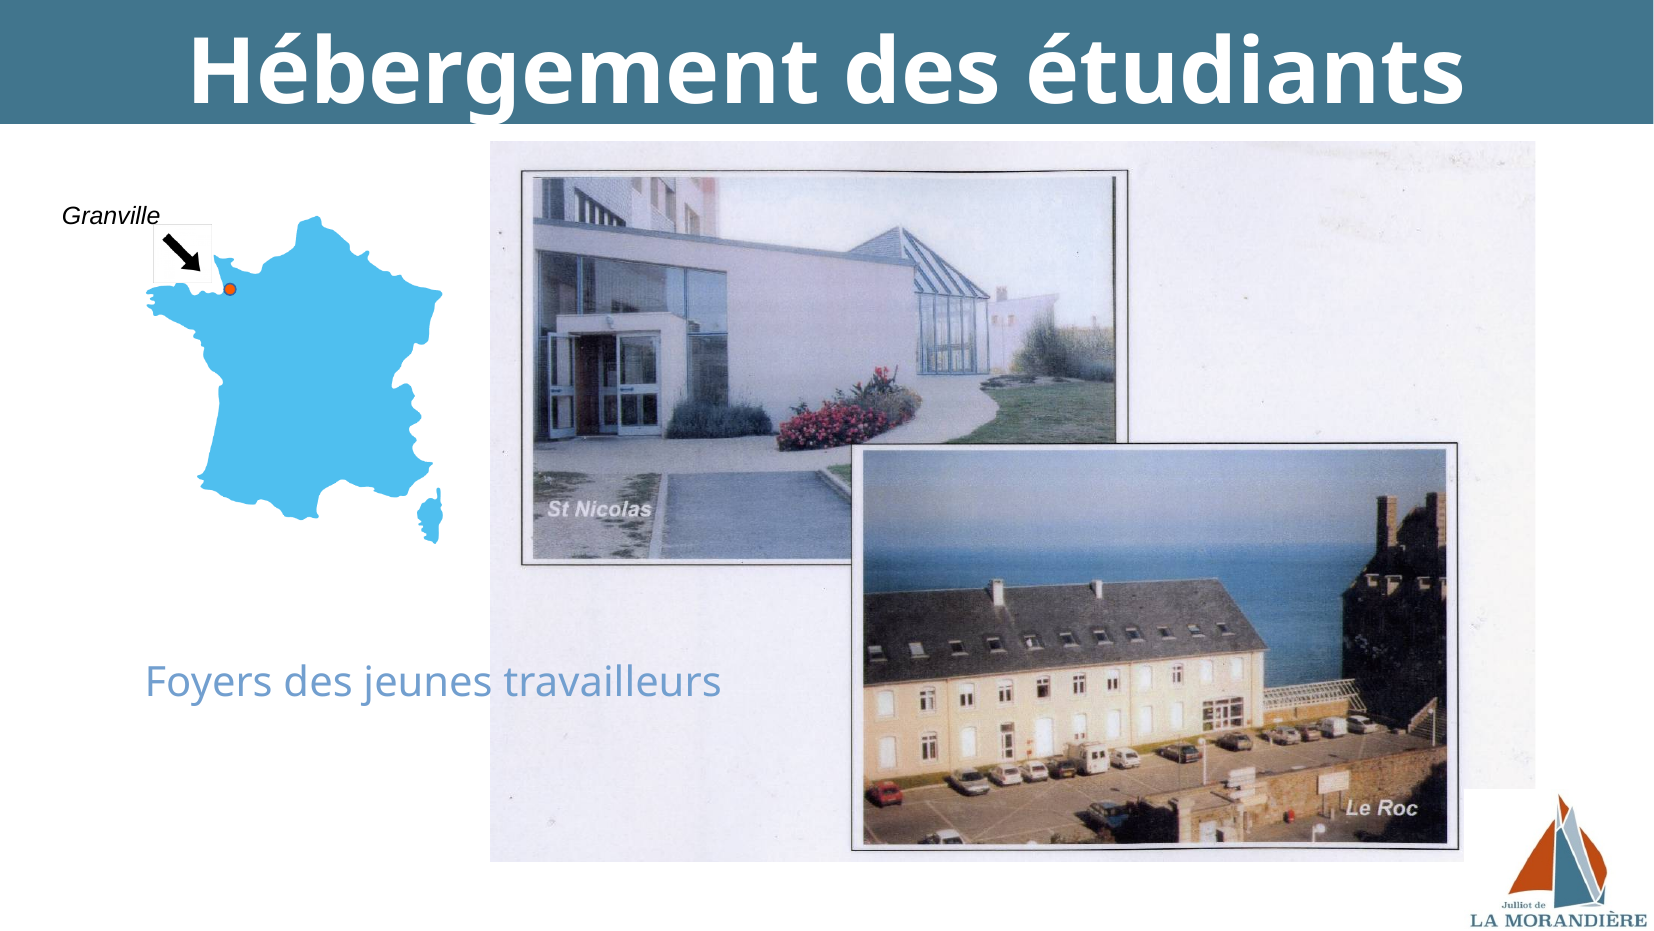

# Hébergement des étudiants
Granville
Foyers des jeunes travailleurs
Hébergement